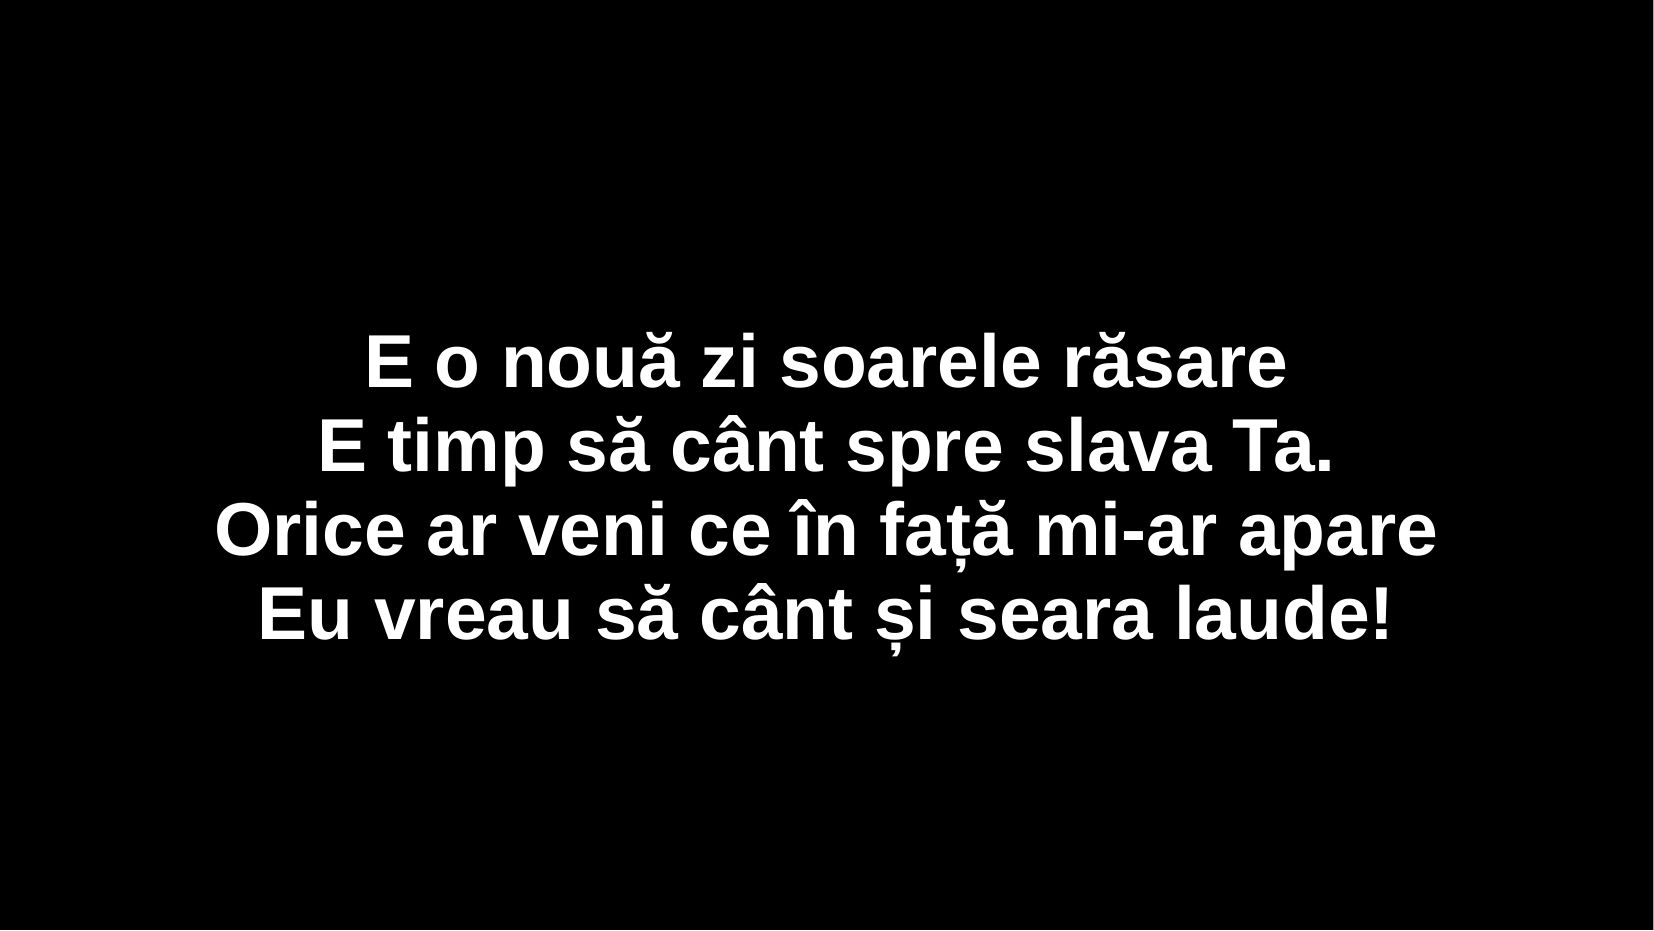

E o nouă zi soarele răsare
E timp să cânt spre slava Ta.
Orice ar veni ce în față mi-ar apare
Eu vreau să cânt și seara laude!